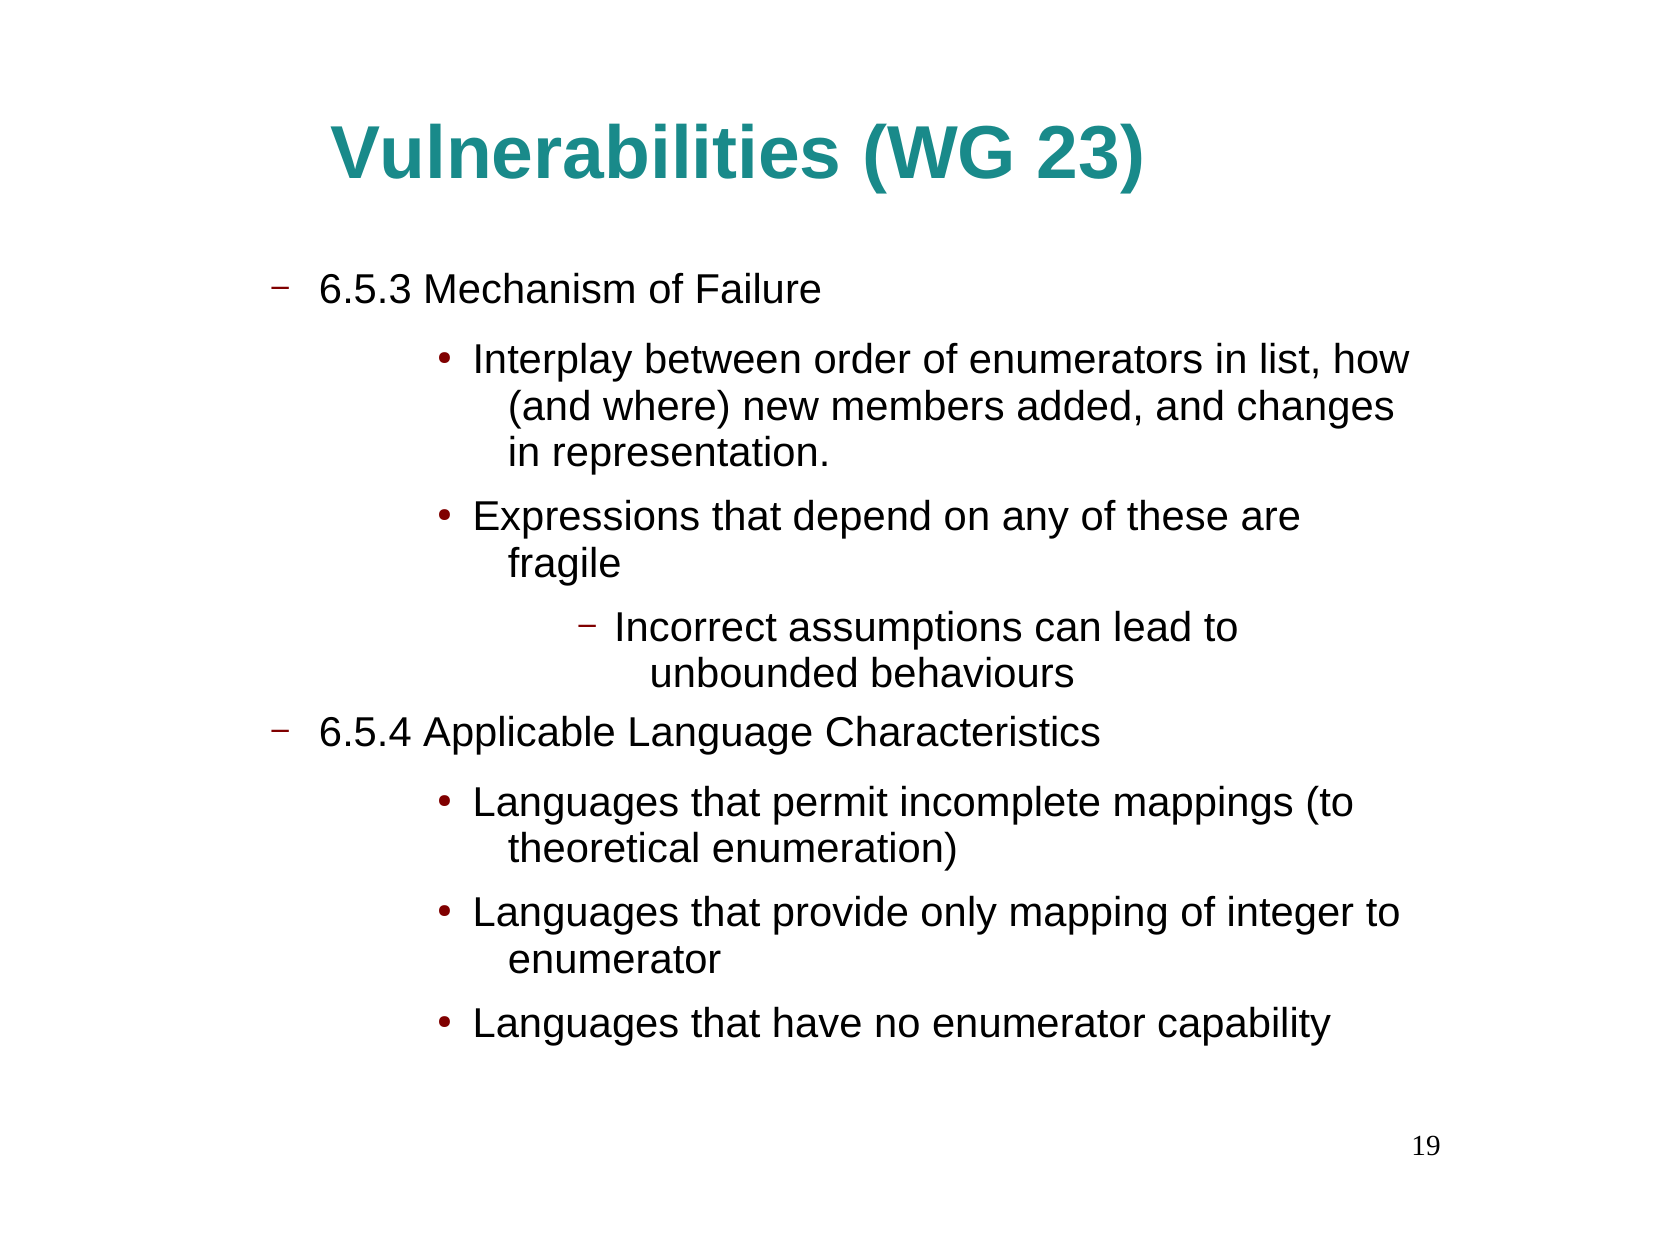

# Vulnerabilities (WG 23)
6.5.3 Mechanism of Failure
Interplay between order of enumerators in list, how (and where) new members added, and changes in representation.
Expressions that depend on any of these are fragile
Incorrect assumptions can lead to unbounded behaviours
6.5.4 Applicable Language Characteristics
Languages that permit incomplete mappings (to theoretical enumeration)
Languages that provide only mapping of integer to enumerator
Languages that have no enumerator capability
19